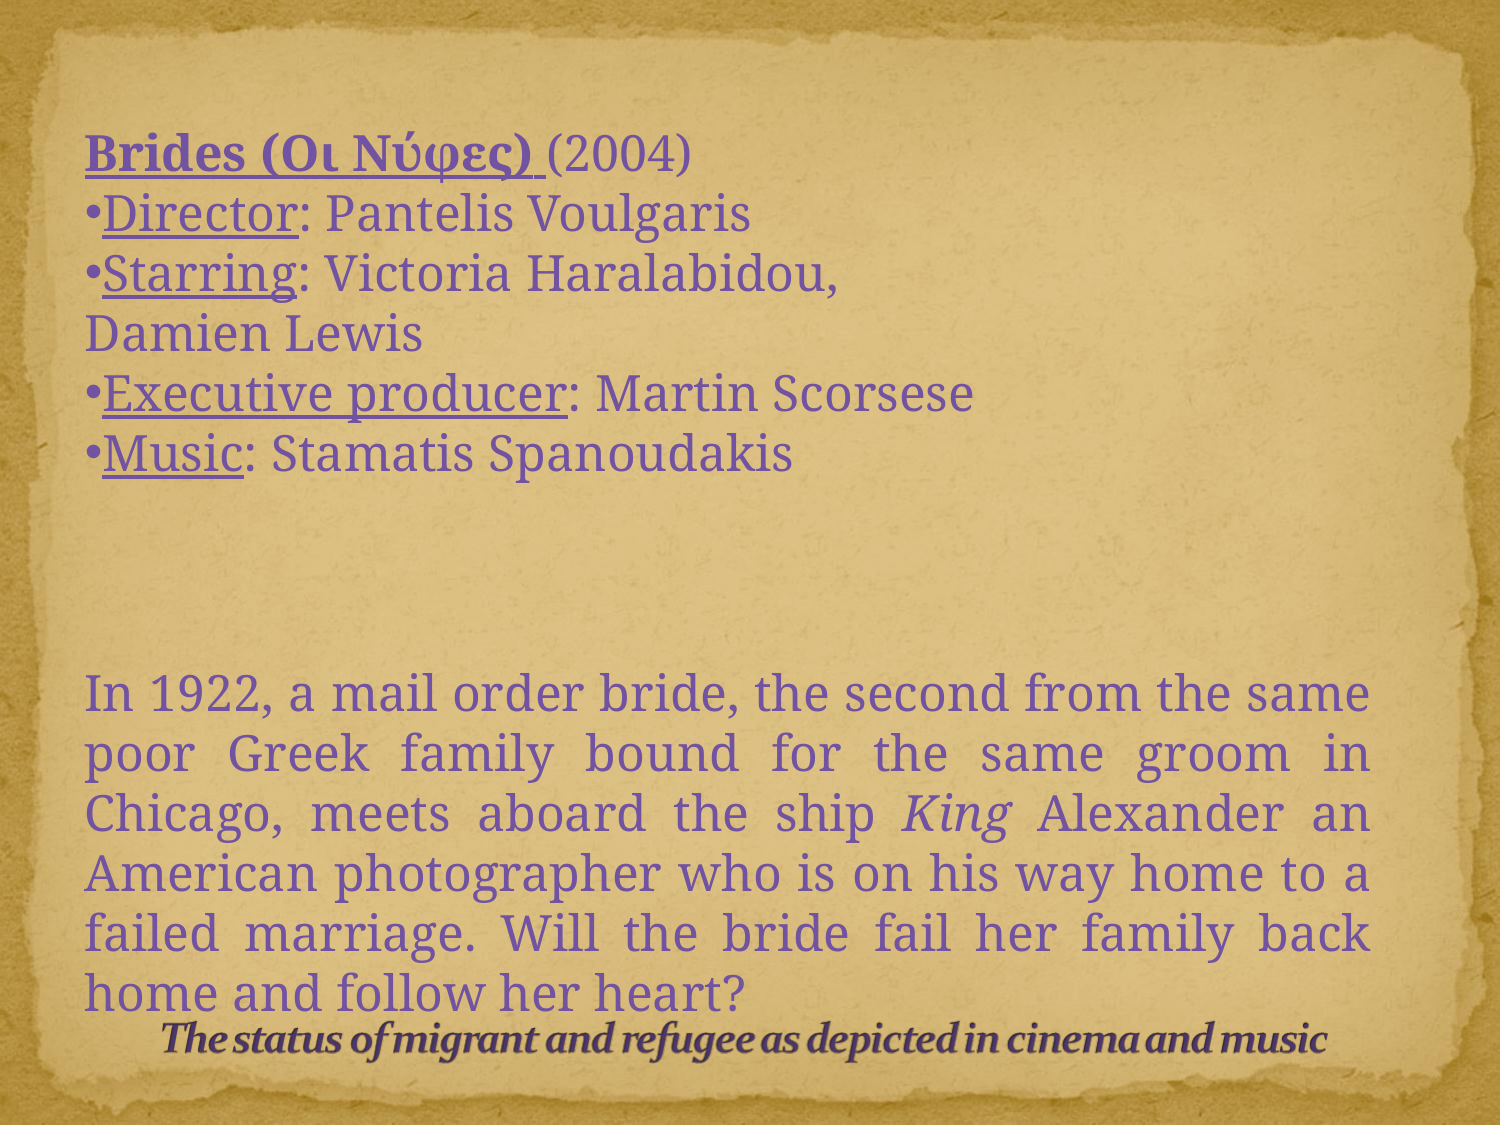

Brides (Οι Νύφες) (2004)
Director: Pantelis Voulgaris
Starring: Victoria Haralabidou,
Damien Lewis
Executive producer: Martin Scorsese
Music: Stamatis Spanoudakis
In 1922, a mail order bride, the second from the same poor Greek family bound for the same groom in Chicago, meets aboard the ship King Alexander an American photographer who is on his way home to a failed marriage. Will the bride fail her family back home and follow her heart?